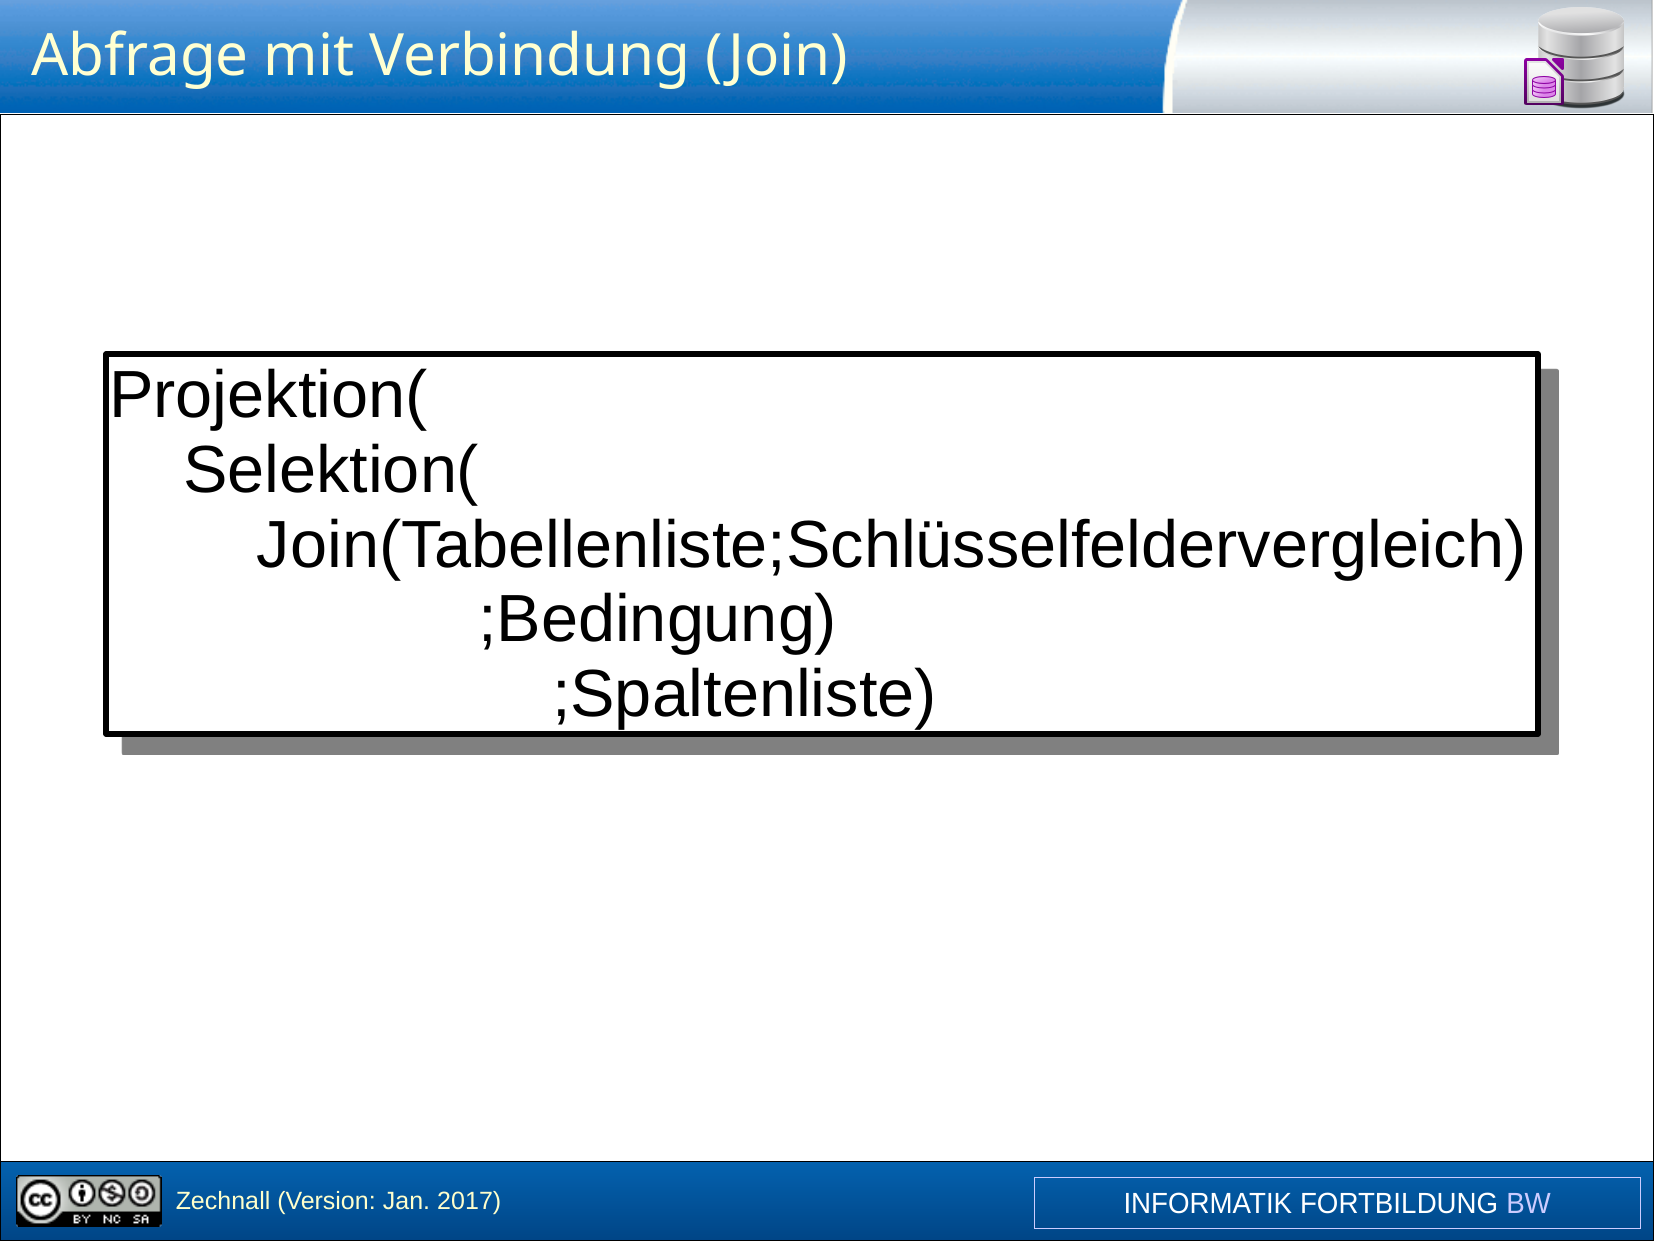

# Abfrage mit Verbindung (Join)
Projektion(
	Selektion(
		Join(Tabellenliste;Schlüsselfeldervergleich)
					;Bedingung)
						;Spaltenliste)